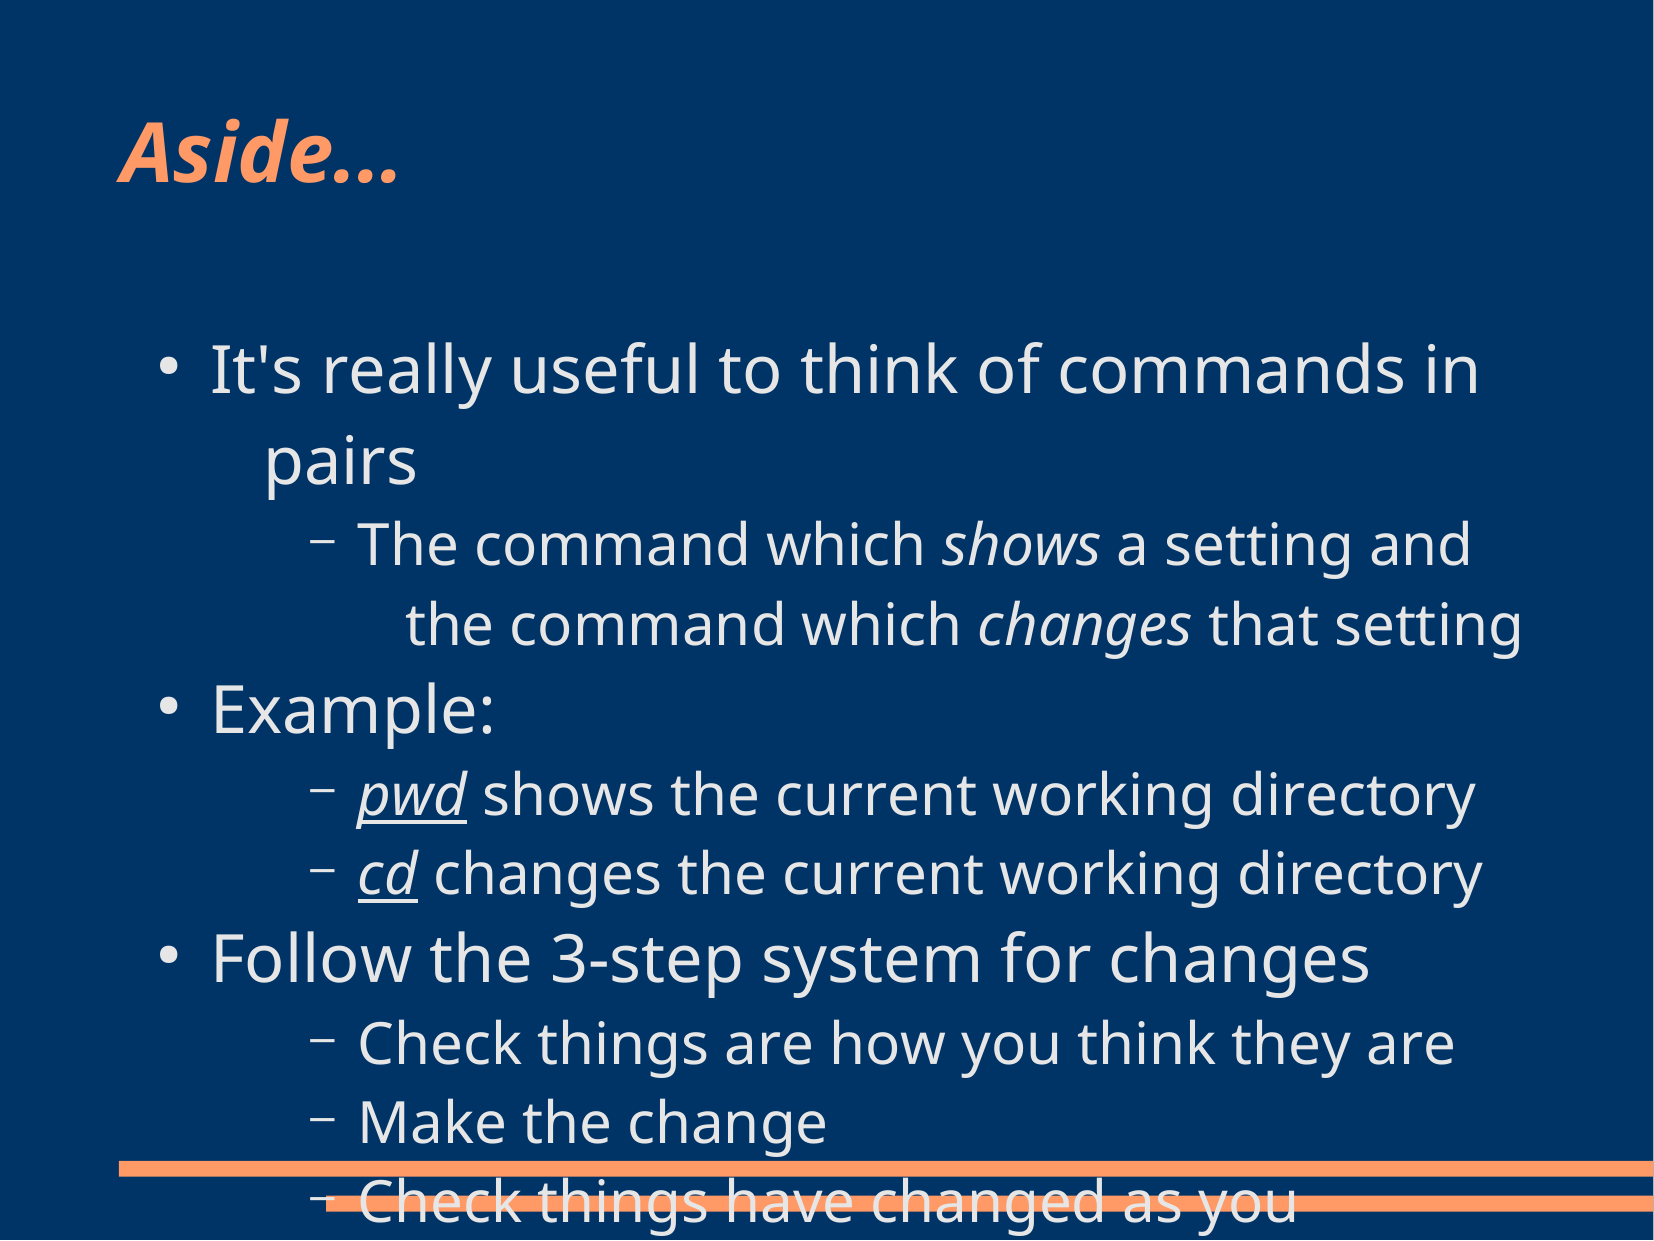

# Aside...
It's really useful to think of commands in pairs
The command which shows a setting and the command which changes that setting
Example:
pwd shows the current working directory
cd changes the current working directory
Follow the 3-step system for changes
Check things are how you think they are
Make the change
Check things have changed as you expected